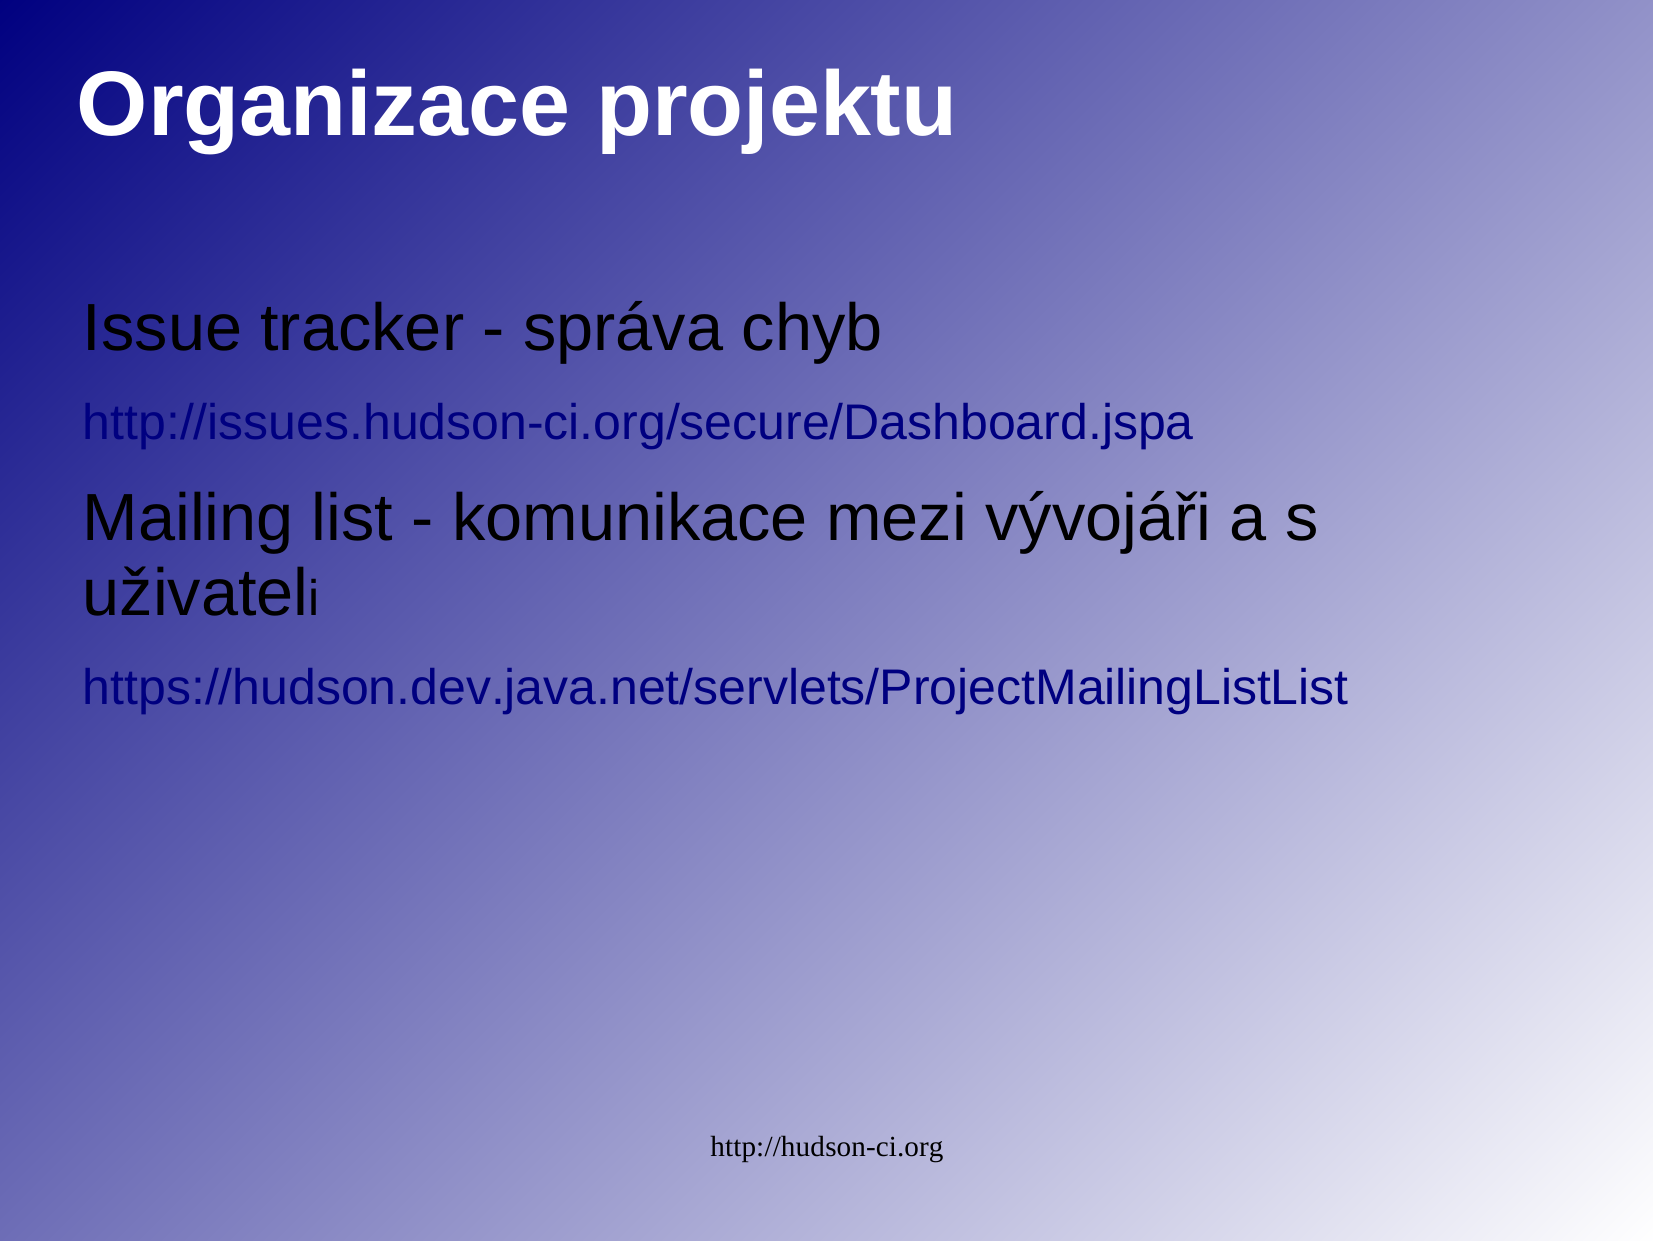

# Organizace projektu
Issue tracker - správa chyb
http://issues.hudson-ci.org/secure/Dashboard.jspa
Mailing list - komunikace mezi vývojáři a s uživateli
https://hudson.dev.java.net/servlets/ProjectMailingListList
http://hudson-ci.org